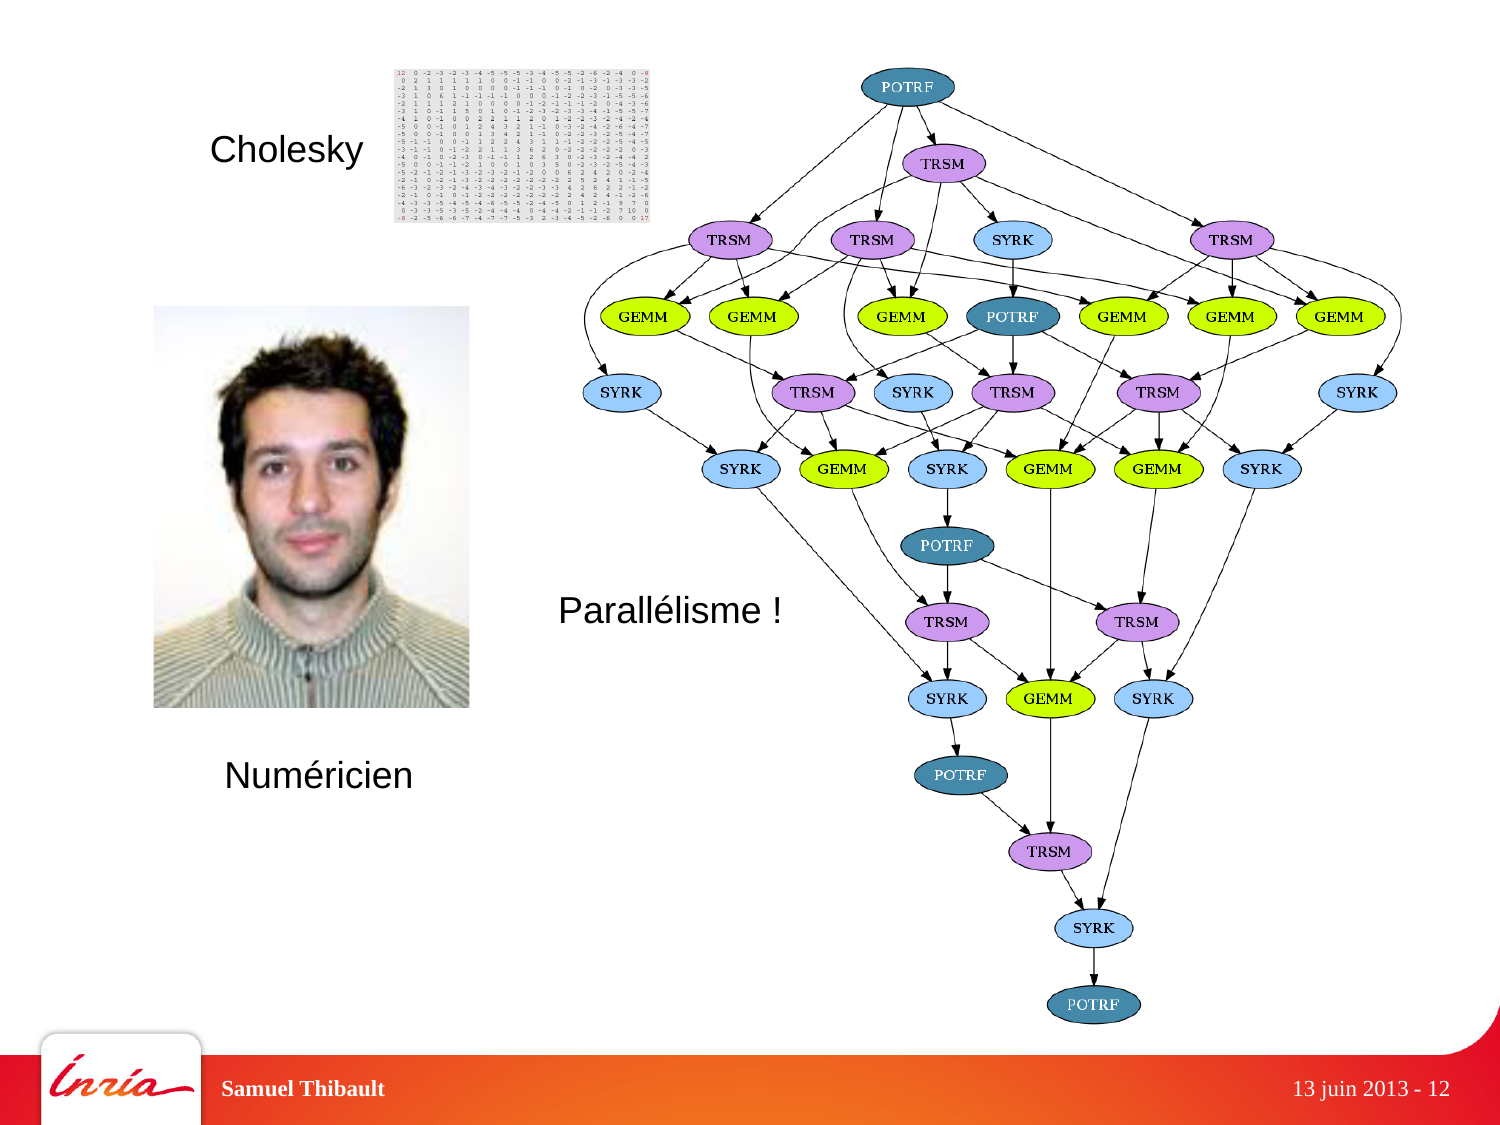

Cholesky
Parallélisme !
Numéricien
12
Samuel Thibault
13 juin 2013